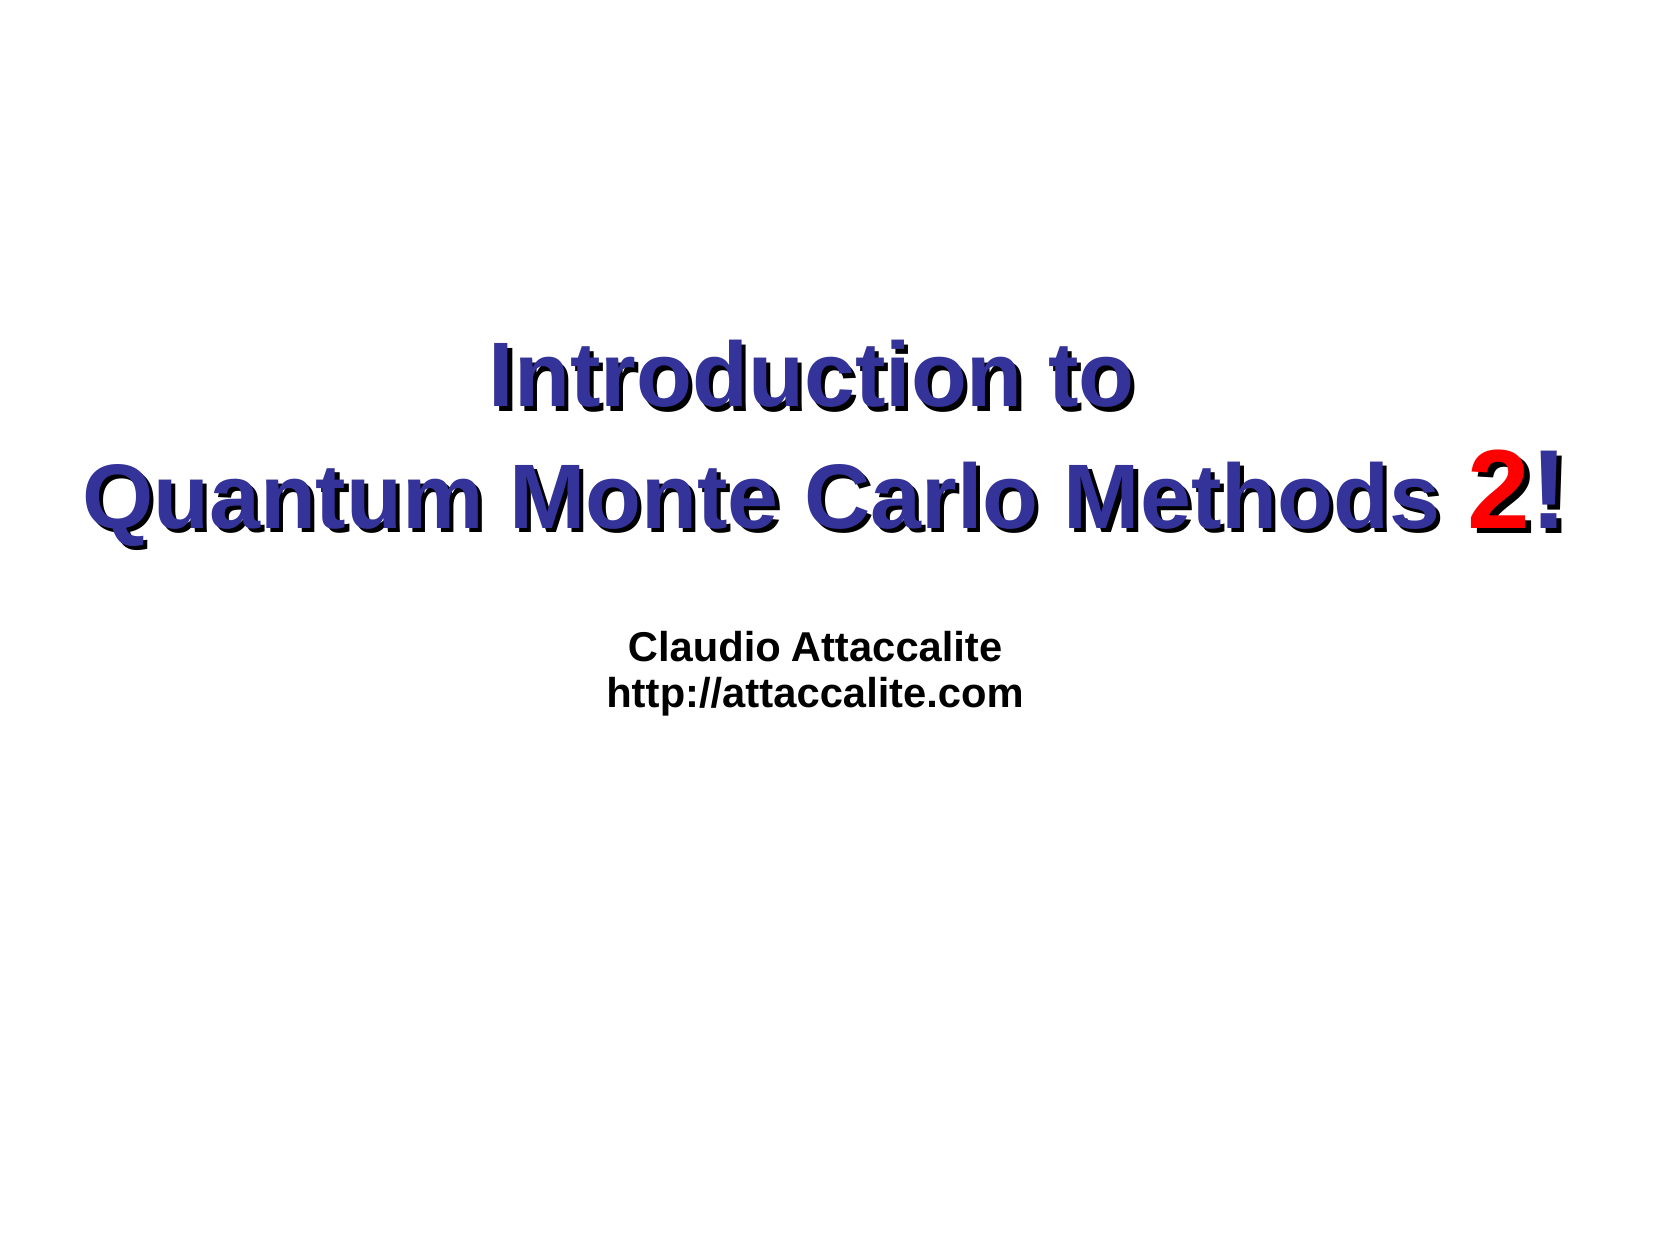

# Introduction to Quantum Monte Carlo Methods 2!
Claudio Attaccalite
http://attaccalite.com